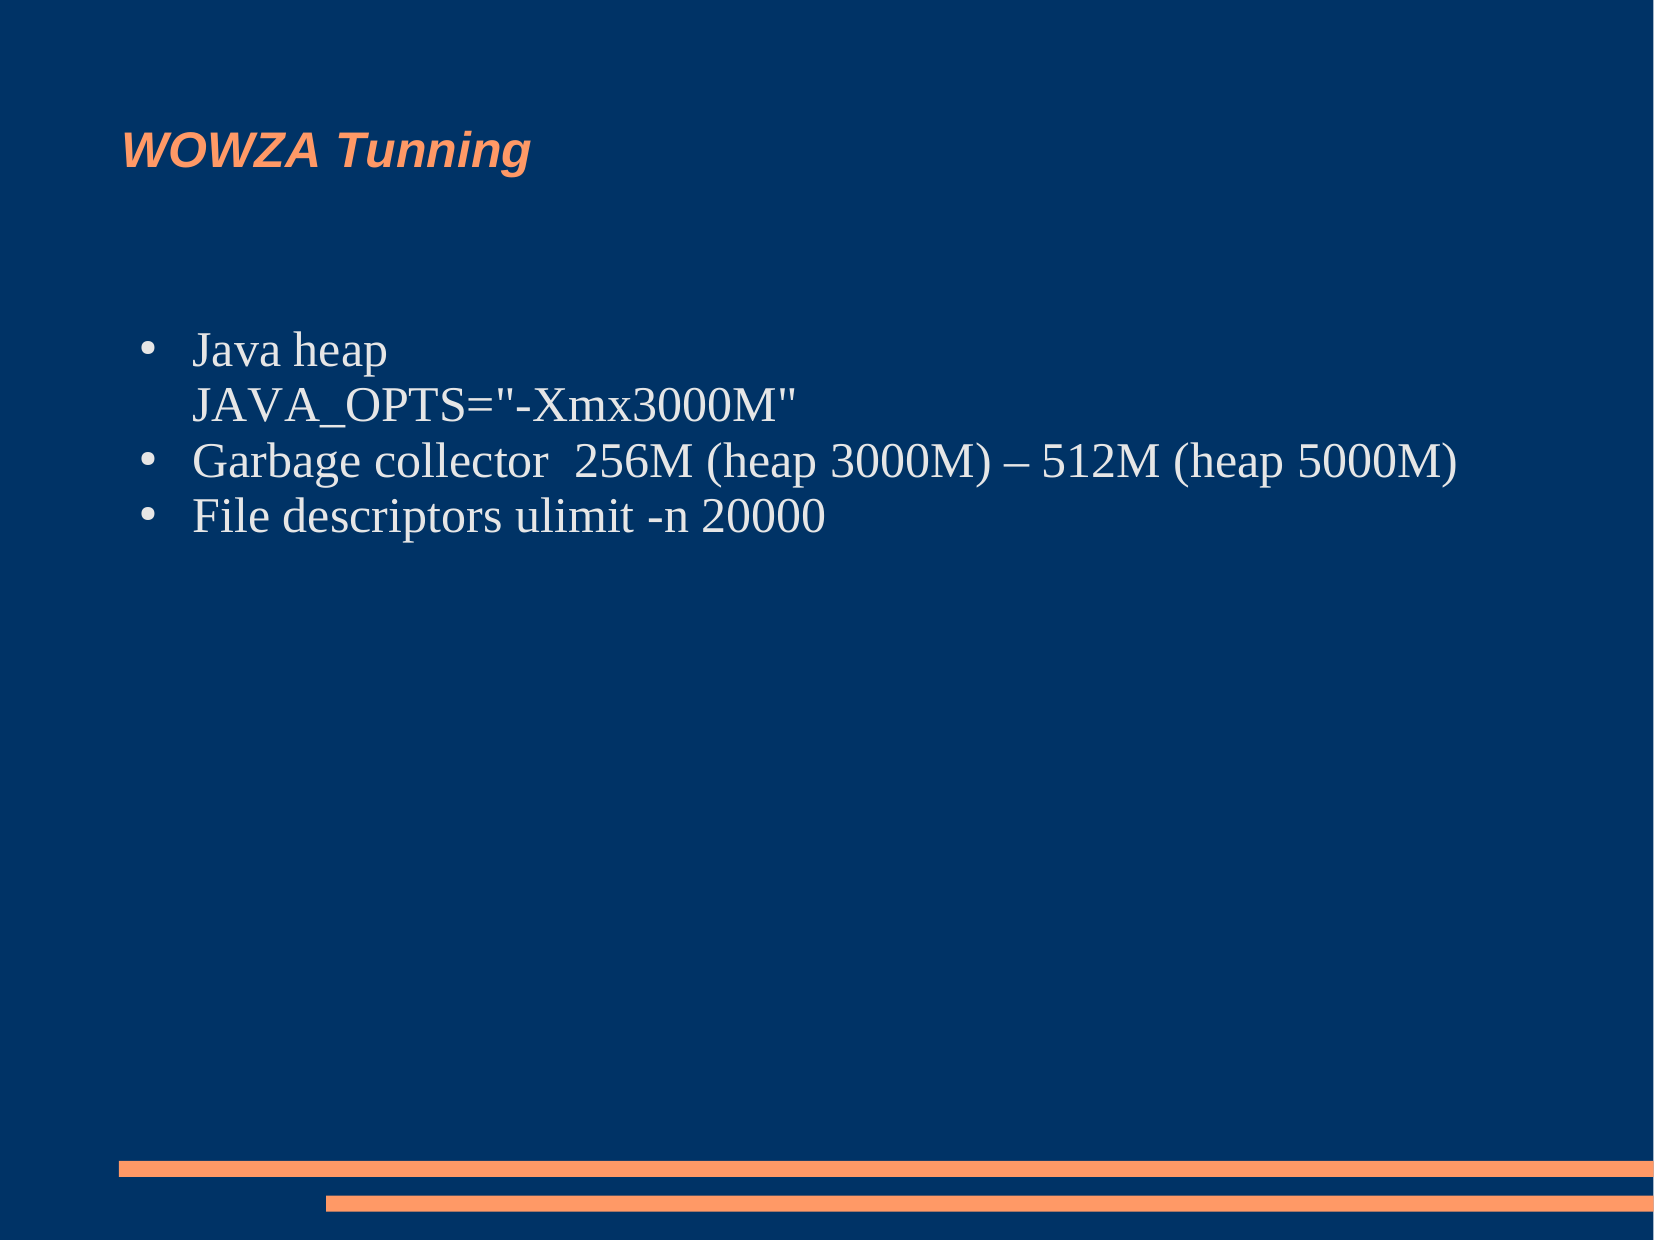

# WOWZA Tunning
Java heap
JAVA_OPTS="-Xmx3000M"
Garbage collector 256M (heap 3000M) – 512M (heap 5000M)
File descriptors ulimit -n 20000